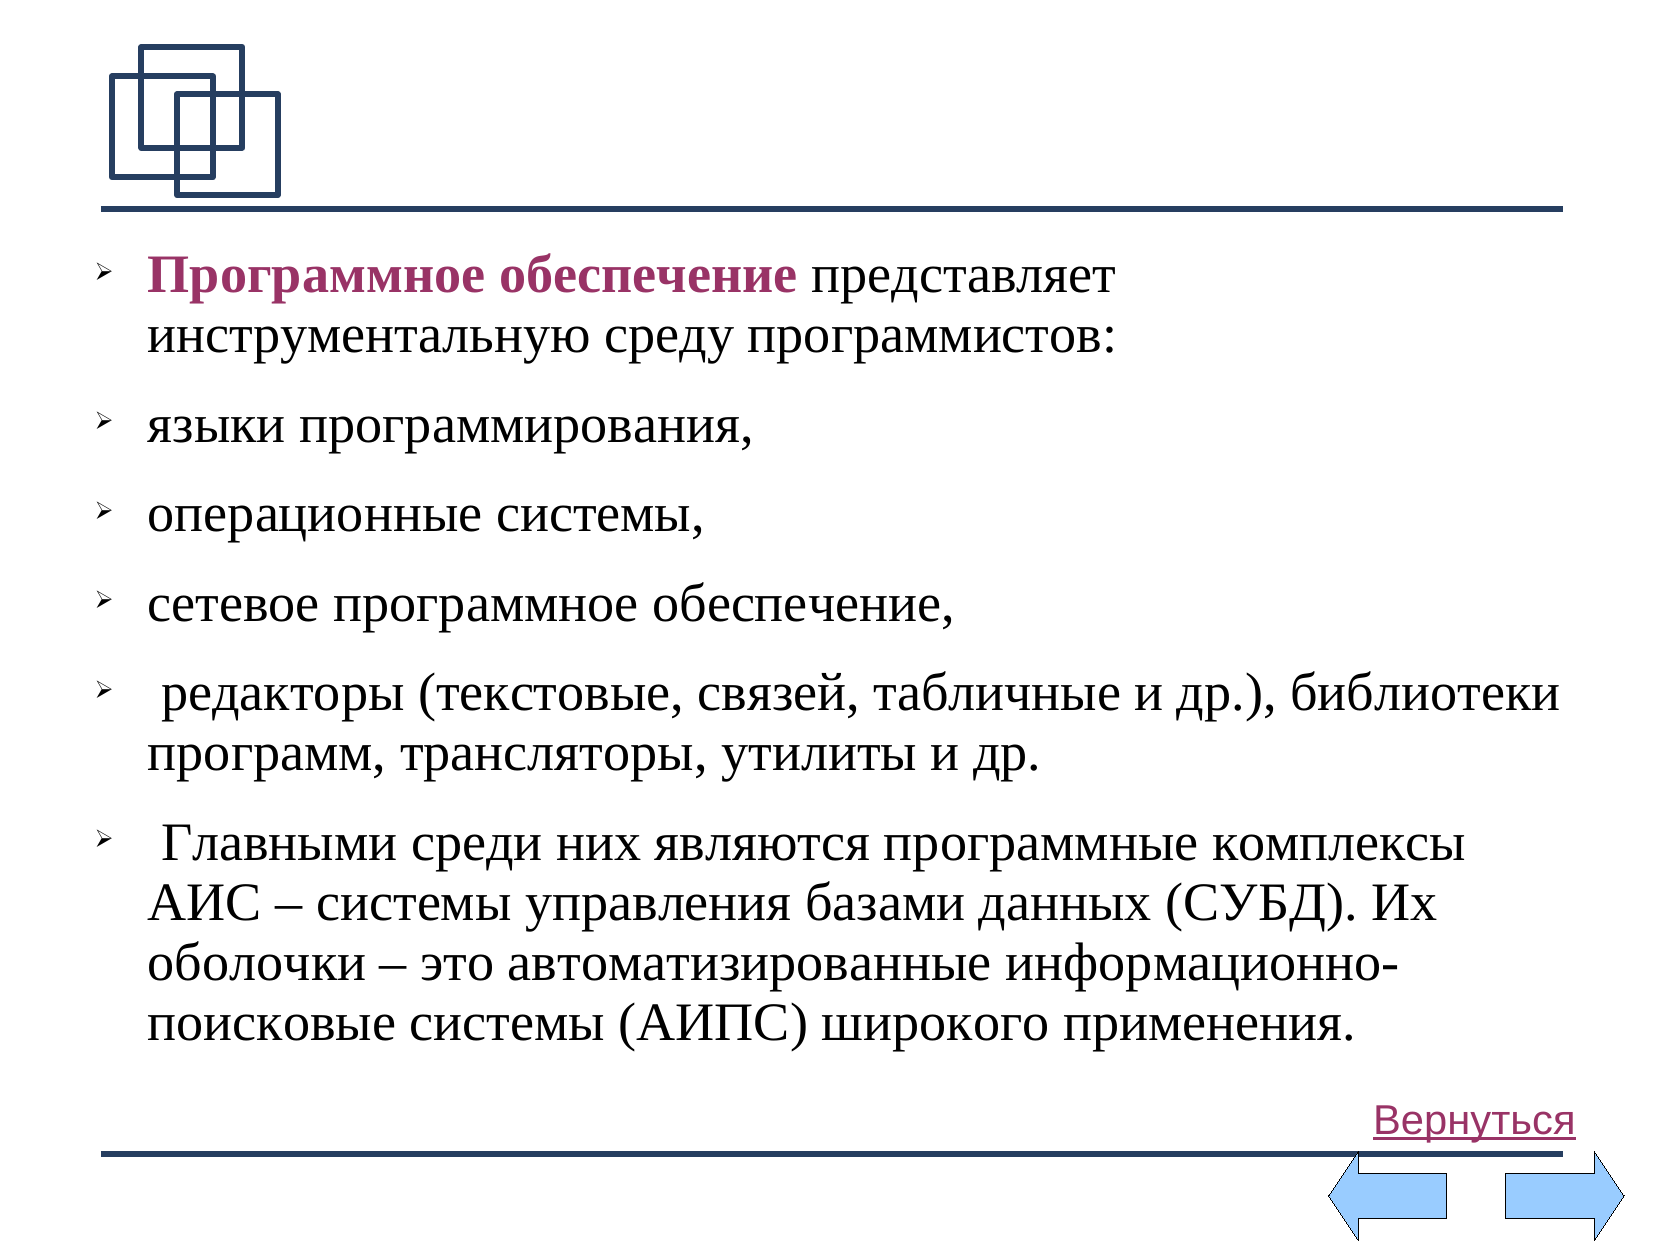

# Программное обеспечение представляет инструментальную среду программистов:
языки программирования,
операционные системы,
сетевое программное обеспечение,
 редакторы (текстовые, связей, табличные и др.), библиотеки программ, трансляторы, утилиты и др.
 Главными среди них являются программные комплексы АИС – системы управления базами данных (СУБД). Их оболочки – это автоматизированные информационно-поисковые системы (АИПС) широкого применения.
Вернуться